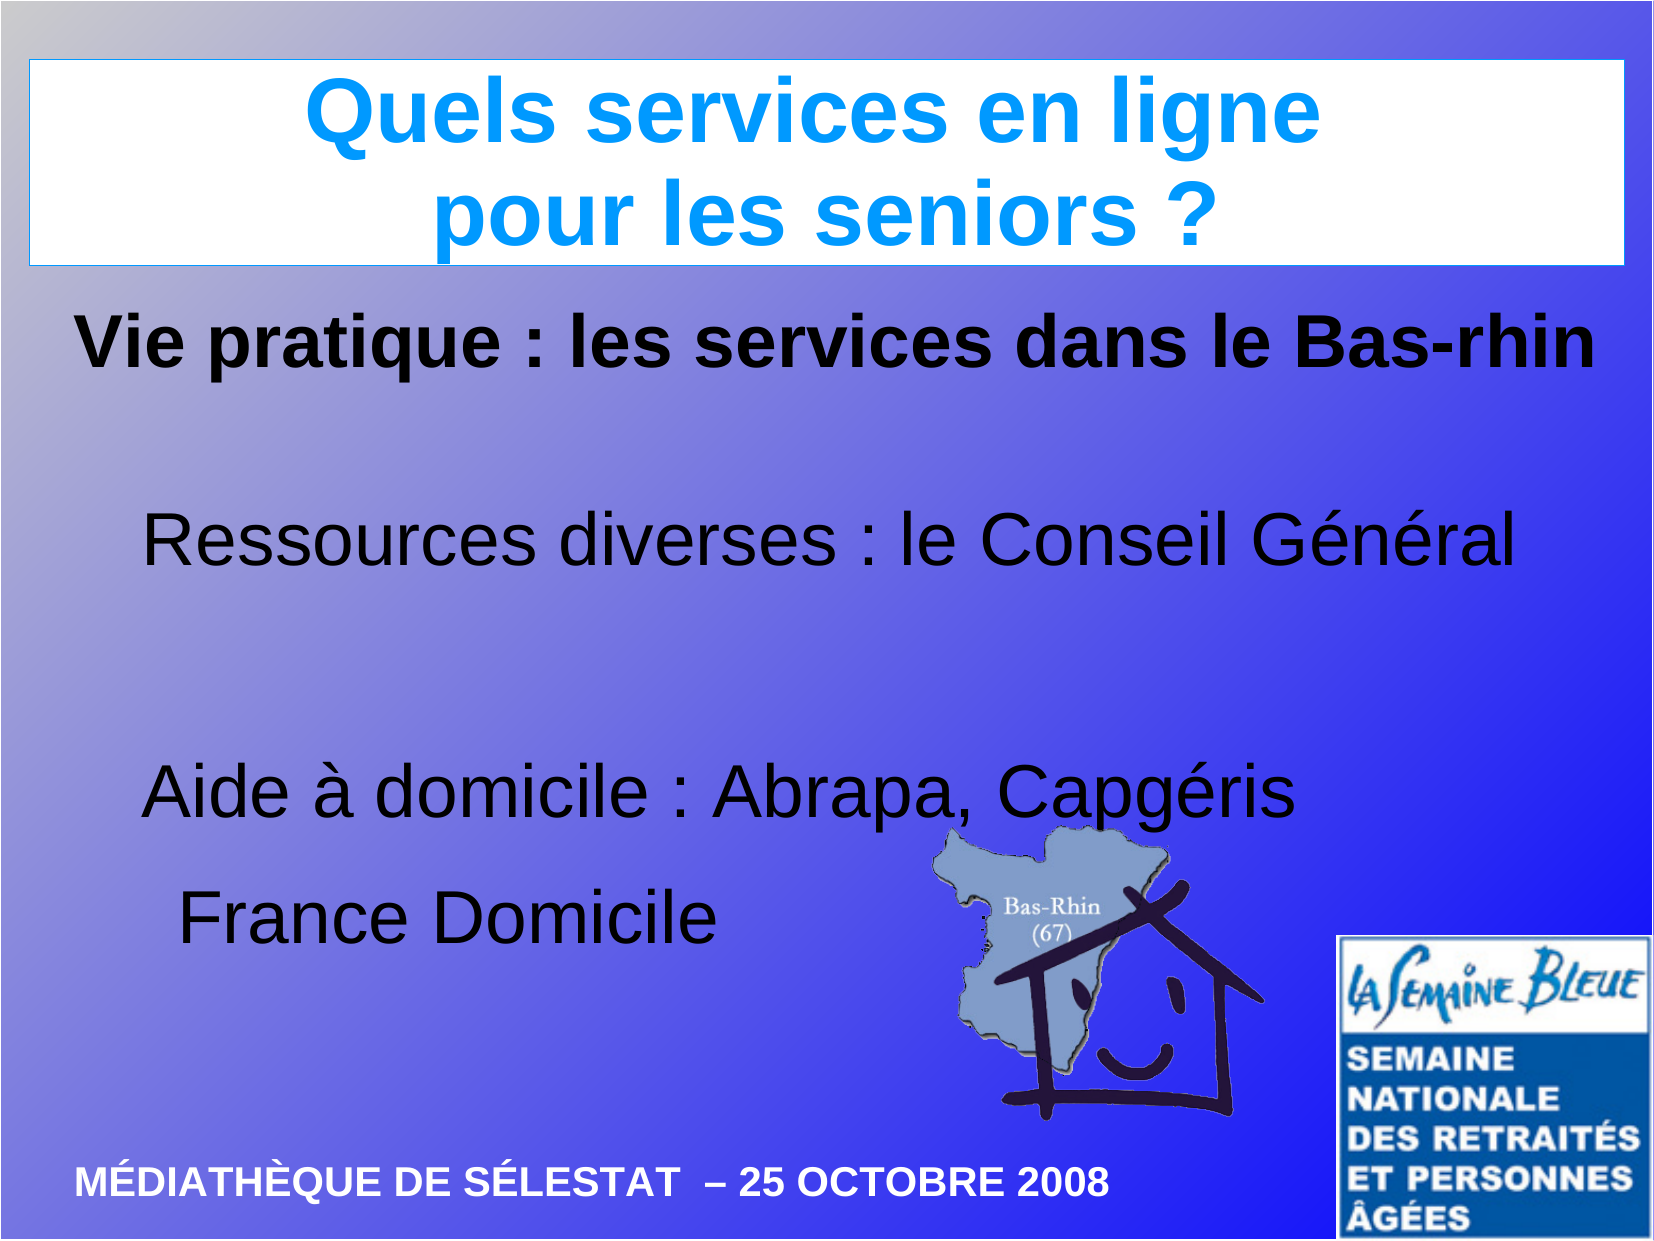

Quels services en ligne
pour les seniors ?
Vie pratique : les services dans le Bas-rhin
# Ressources diverses : le Conseil Général
Aide à domicile : Abrapa, CapgérisFrance Domicile
MÉDIATHÈQUE DE SÉLESTAT – 25 OCTOBRE 2008